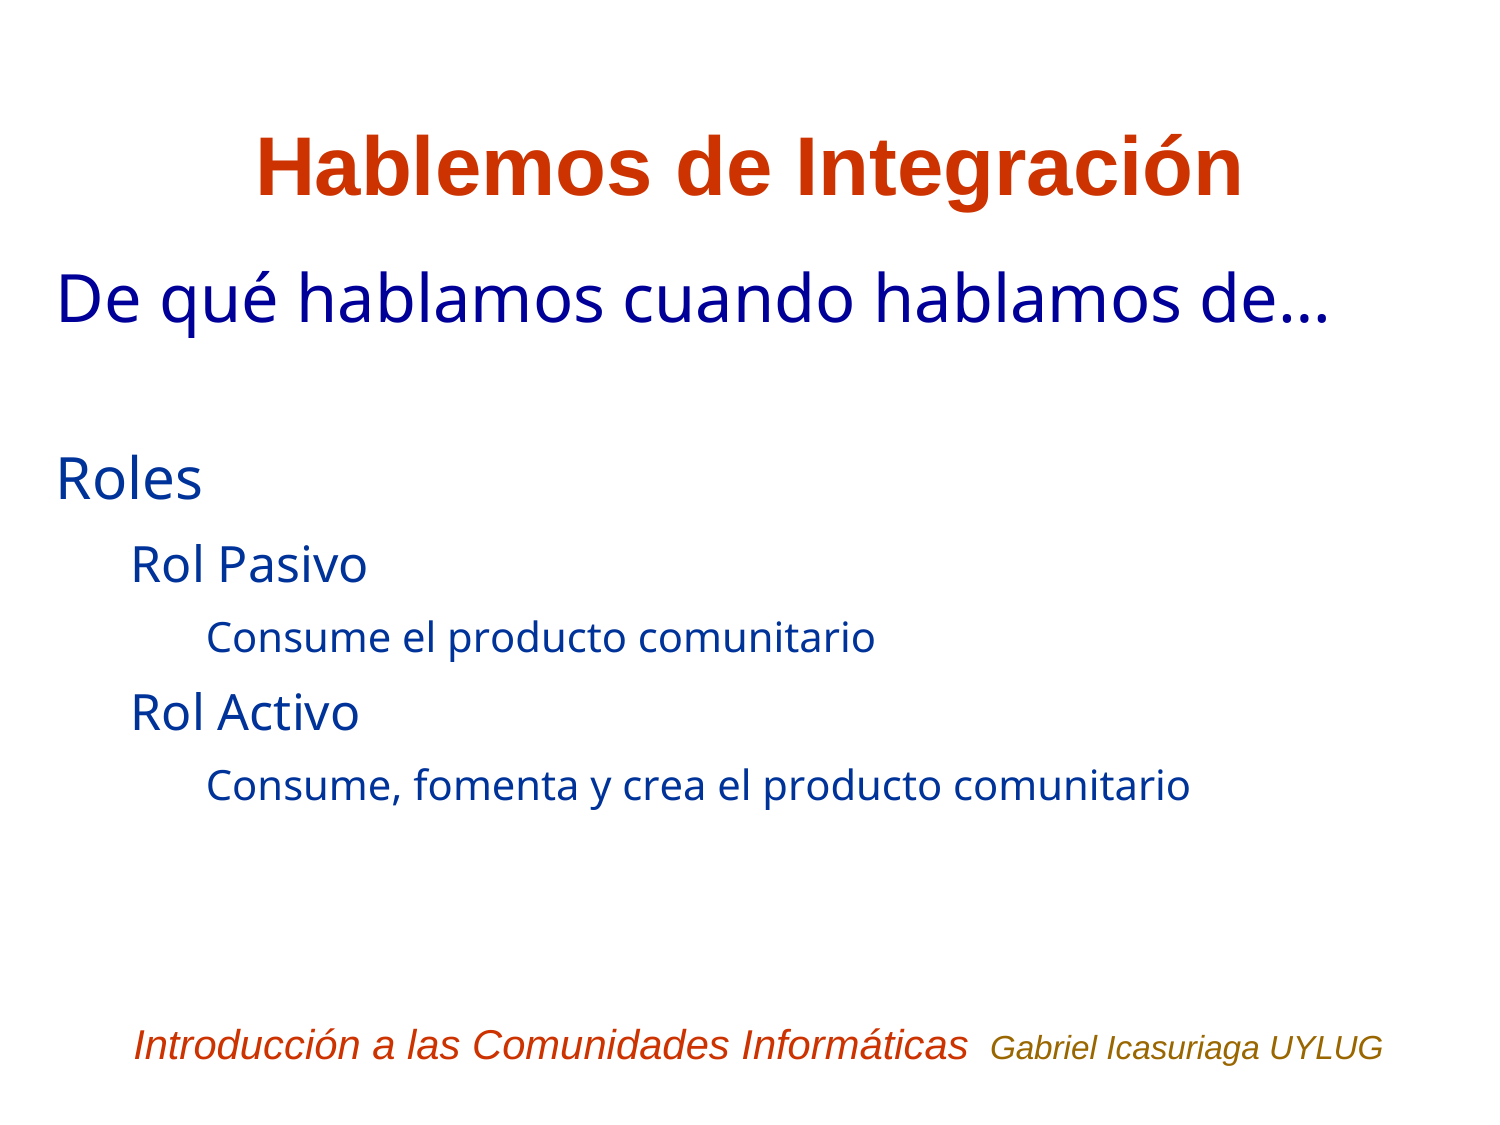

# Hablemos de Integración
De qué hablamos cuando hablamos de…
Roles
Rol Pasivo
Consume el producto comunitario
Rol Activo
Consume, fomenta y crea el producto comunitario
Introducción a las Comunidades Informáticas Gabriel Icasuriaga UYLUG